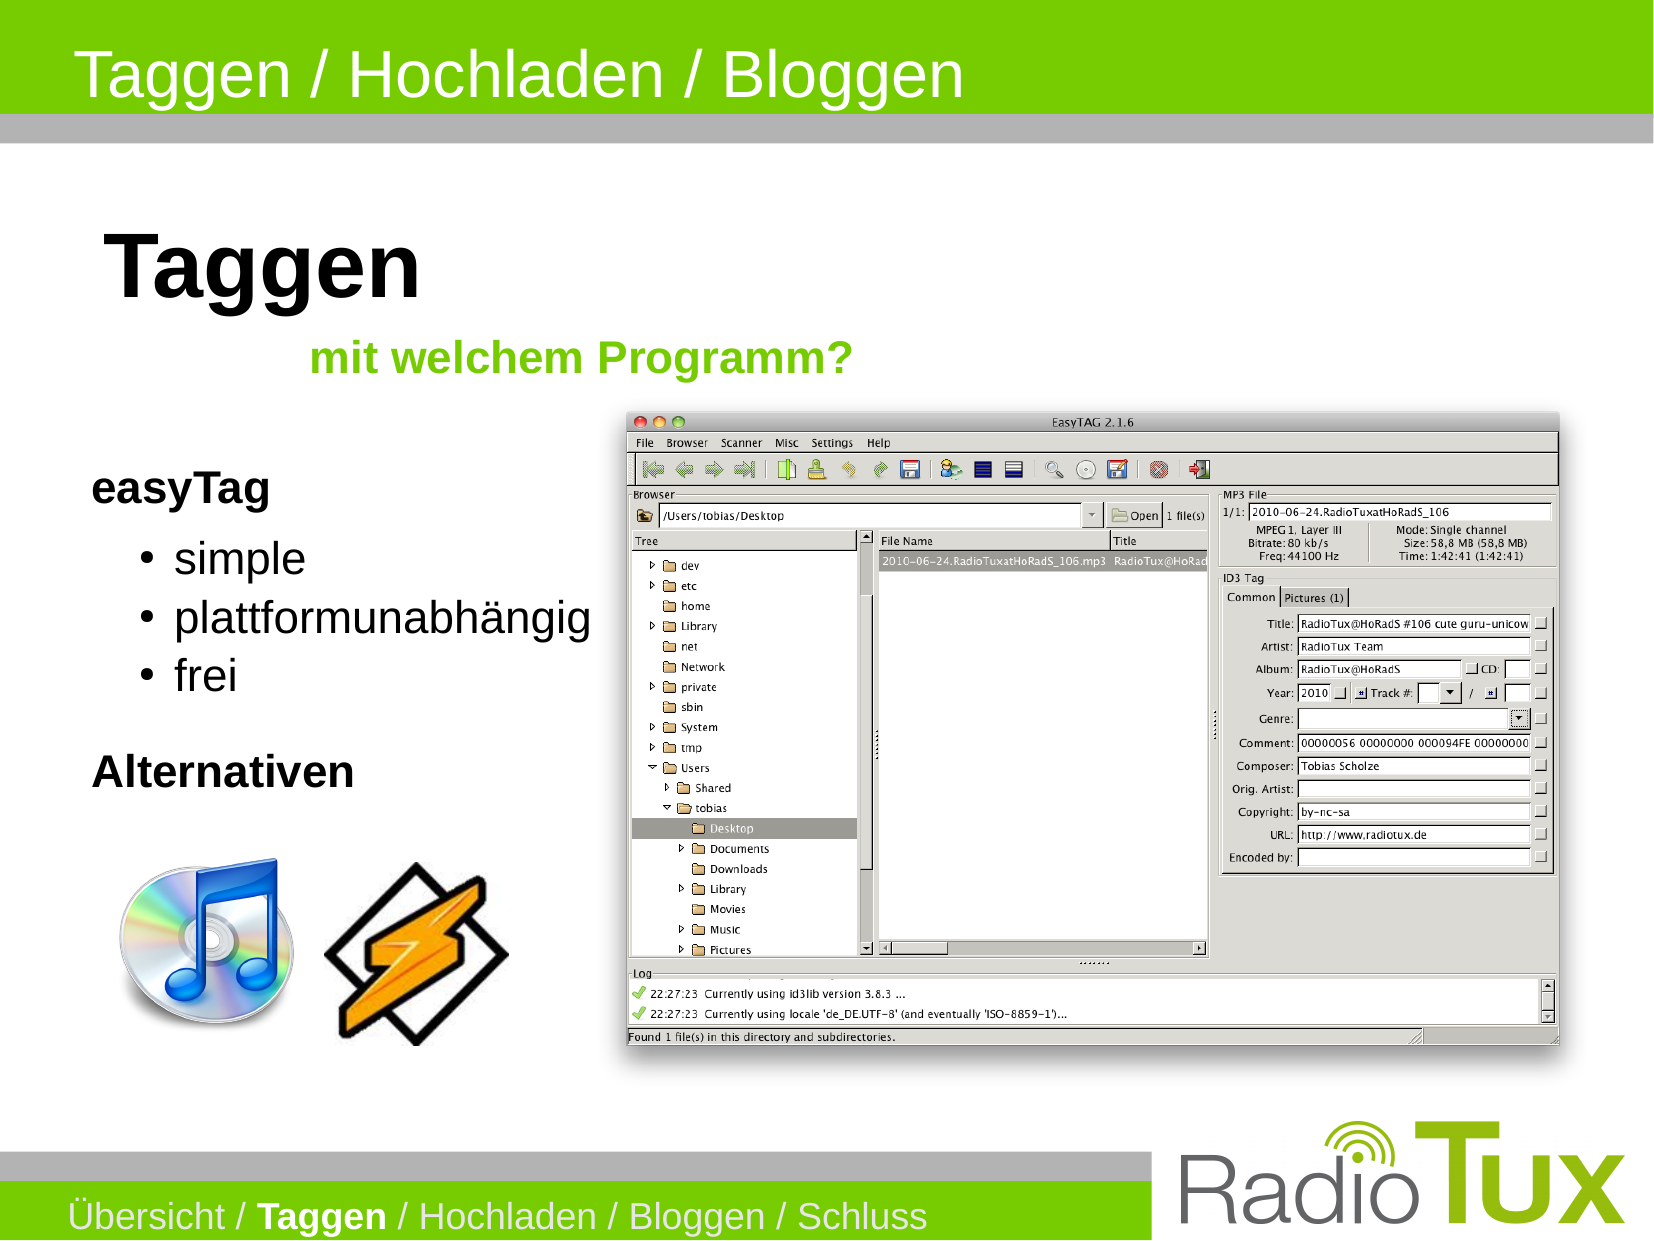

Taggen / Hochladen / Bloggen
Taggen
mit welchem Programm?
easyTag
simple
plattformunabhängig
frei
Alternativen
 Übersicht / Taggen / Hochladen / Bloggen / Schluss